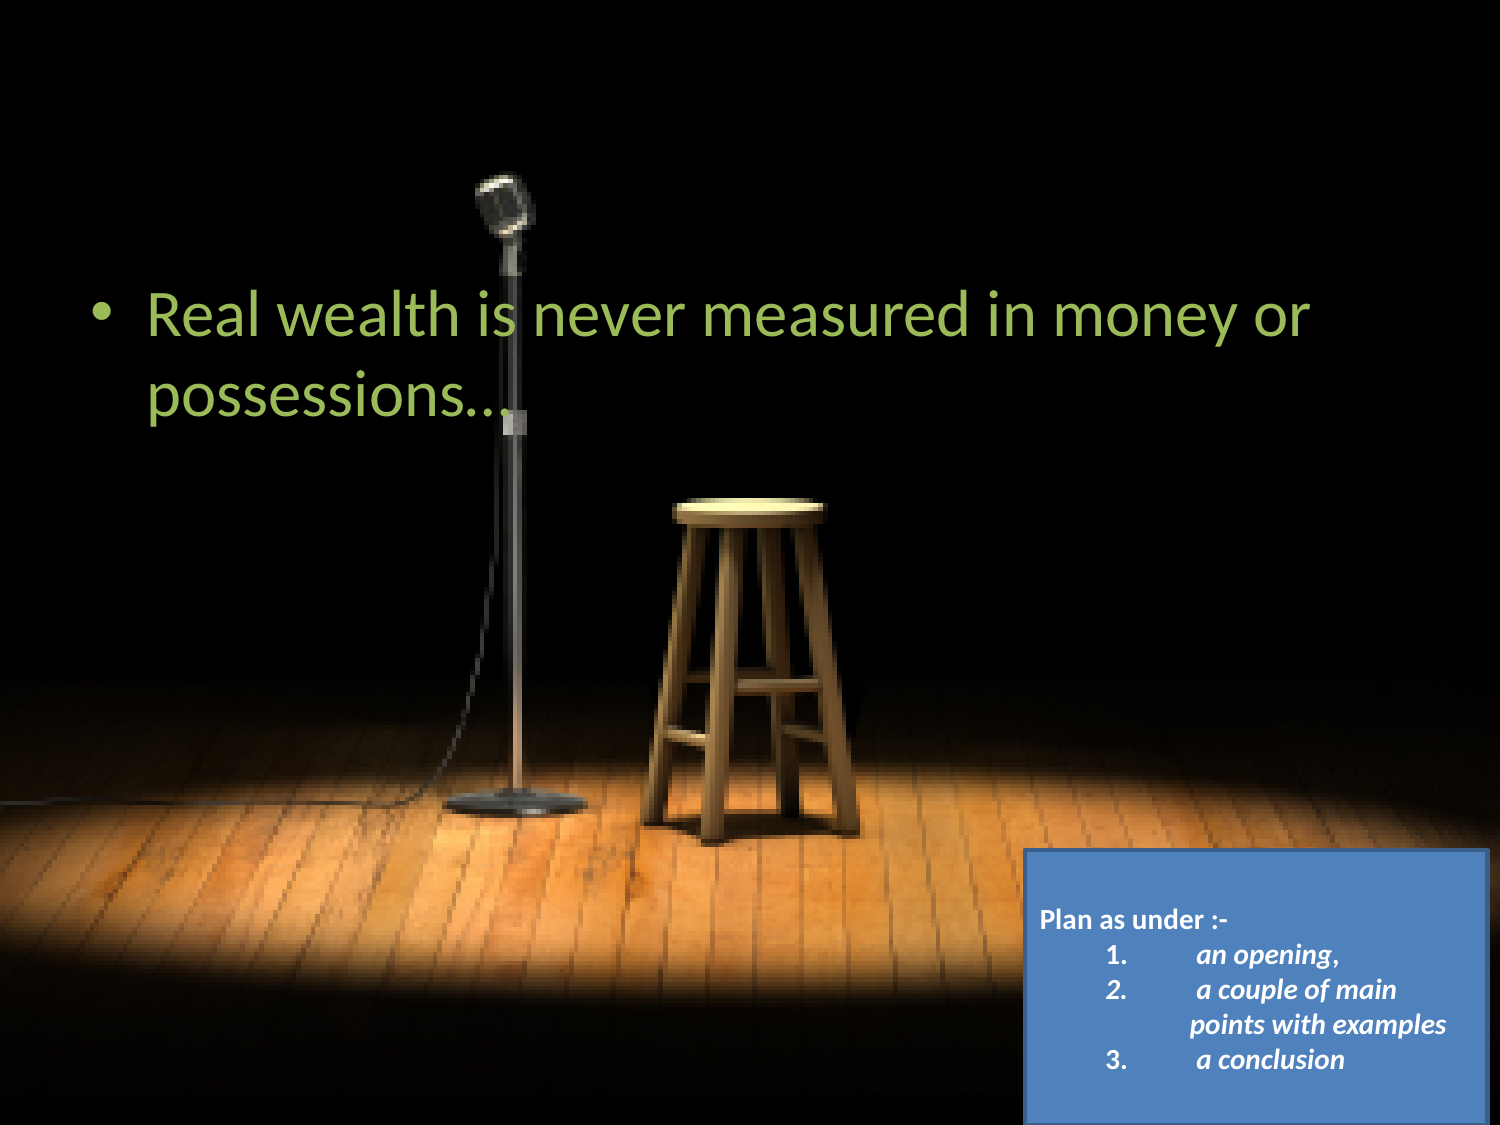

# 2
Real wealth is never measured in money or possessions…
Plan as under :-
 an opening,
 a couple of main points with examples
 a conclusion